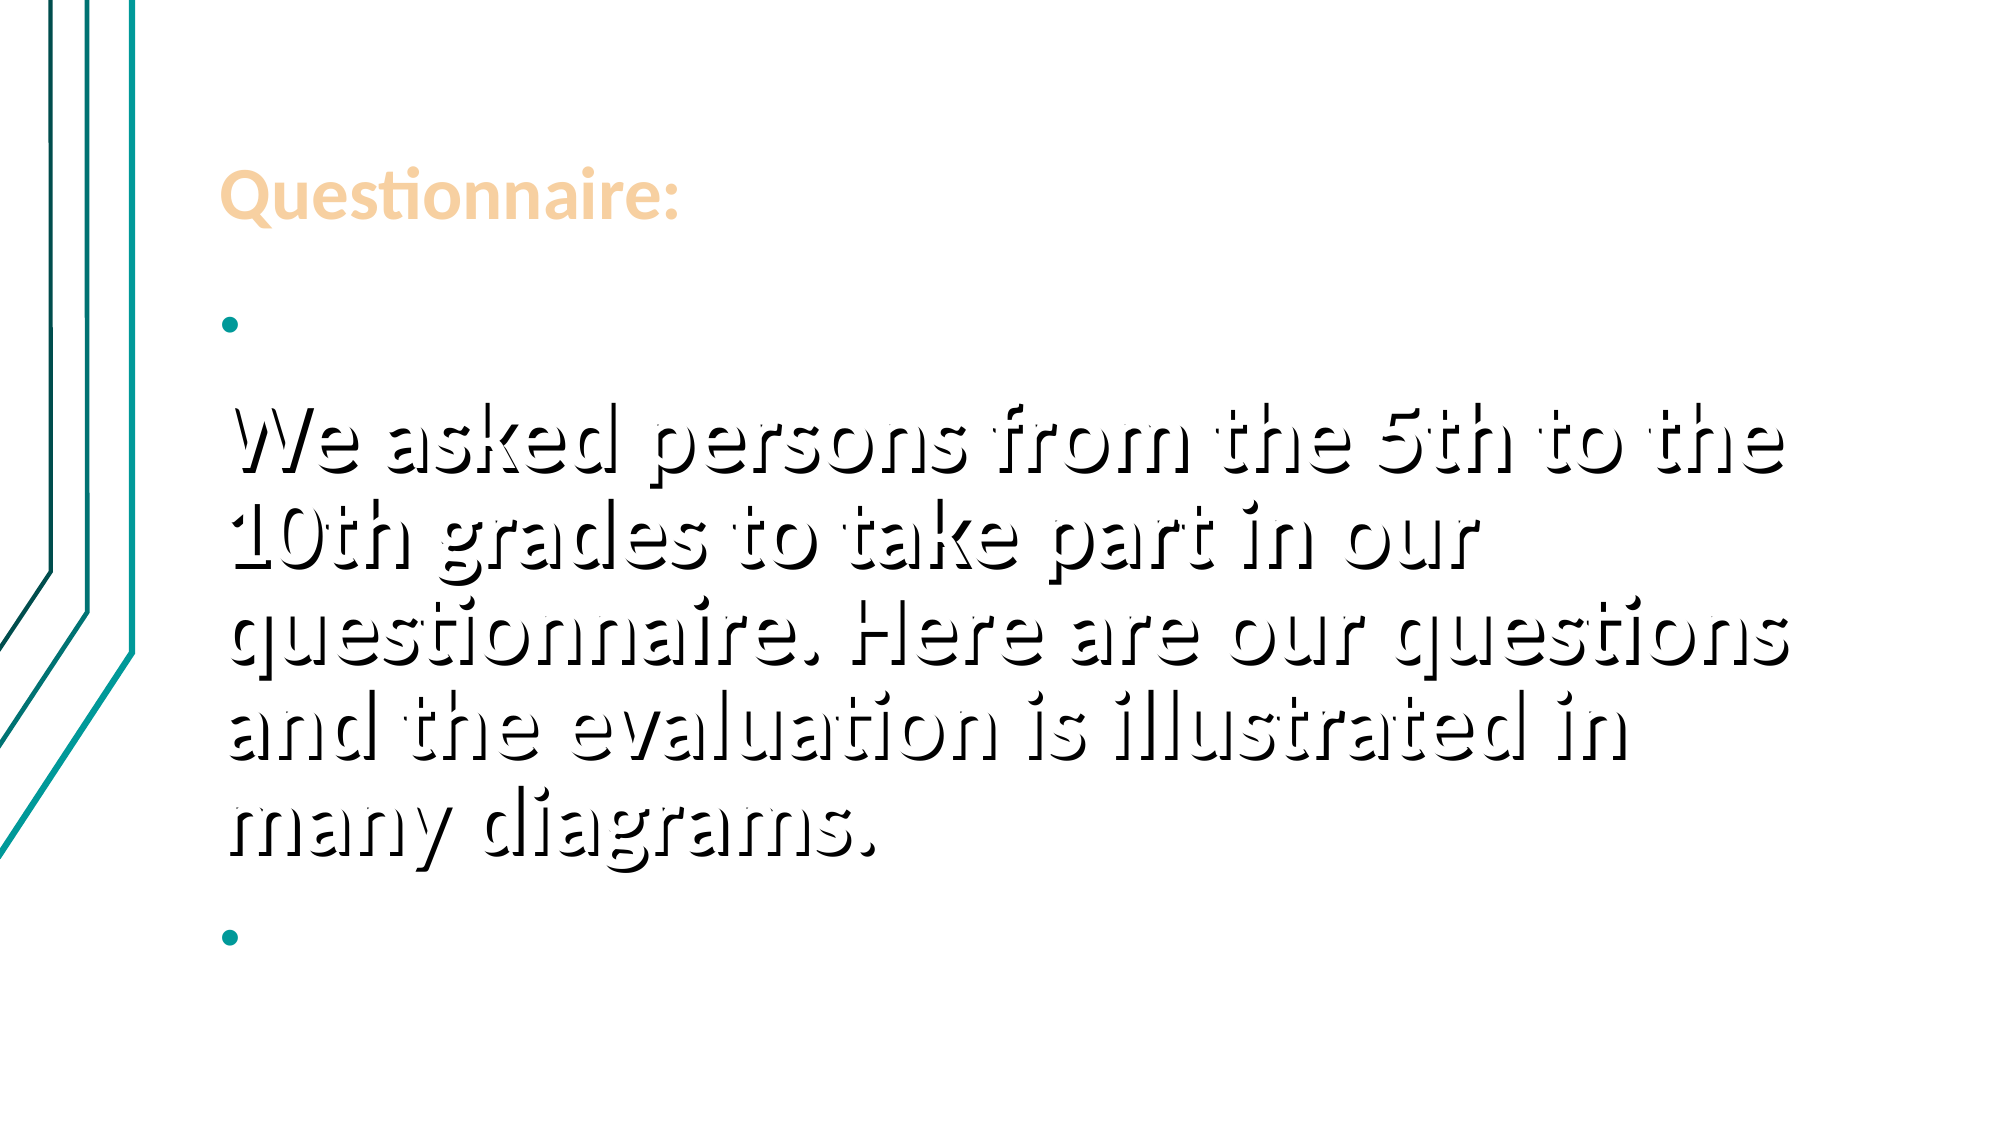

# Questionnaire:
We asked persons from the 5th to the 10th grades to take part in our questionnaire. Here are our questions and the evaluation is illustrated in many diagrams.